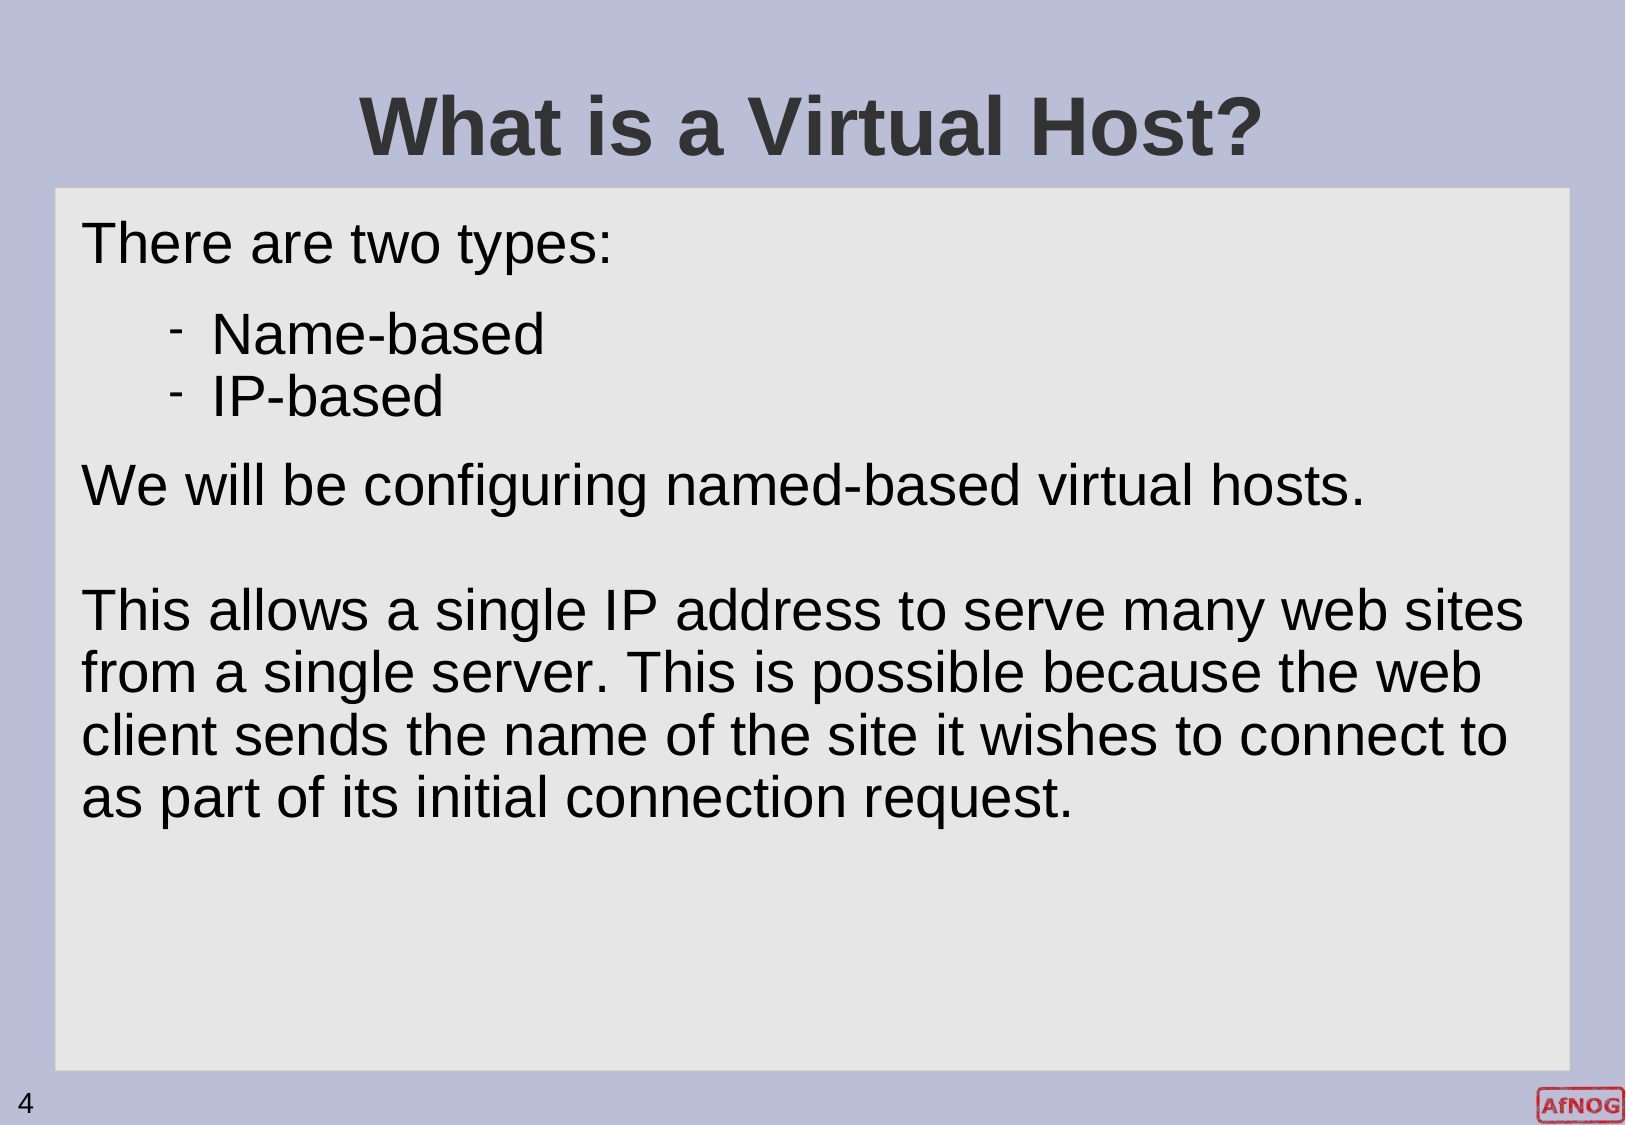

# What is a Virtual Host?
There are two types:
Name-based
IP-based
We will be configuring named-based virtual hosts.
This allows a single IP address to serve many web sites from a single server. This is possible because the web client sends the name of the site it wishes to connect to as part of its initial connection request.